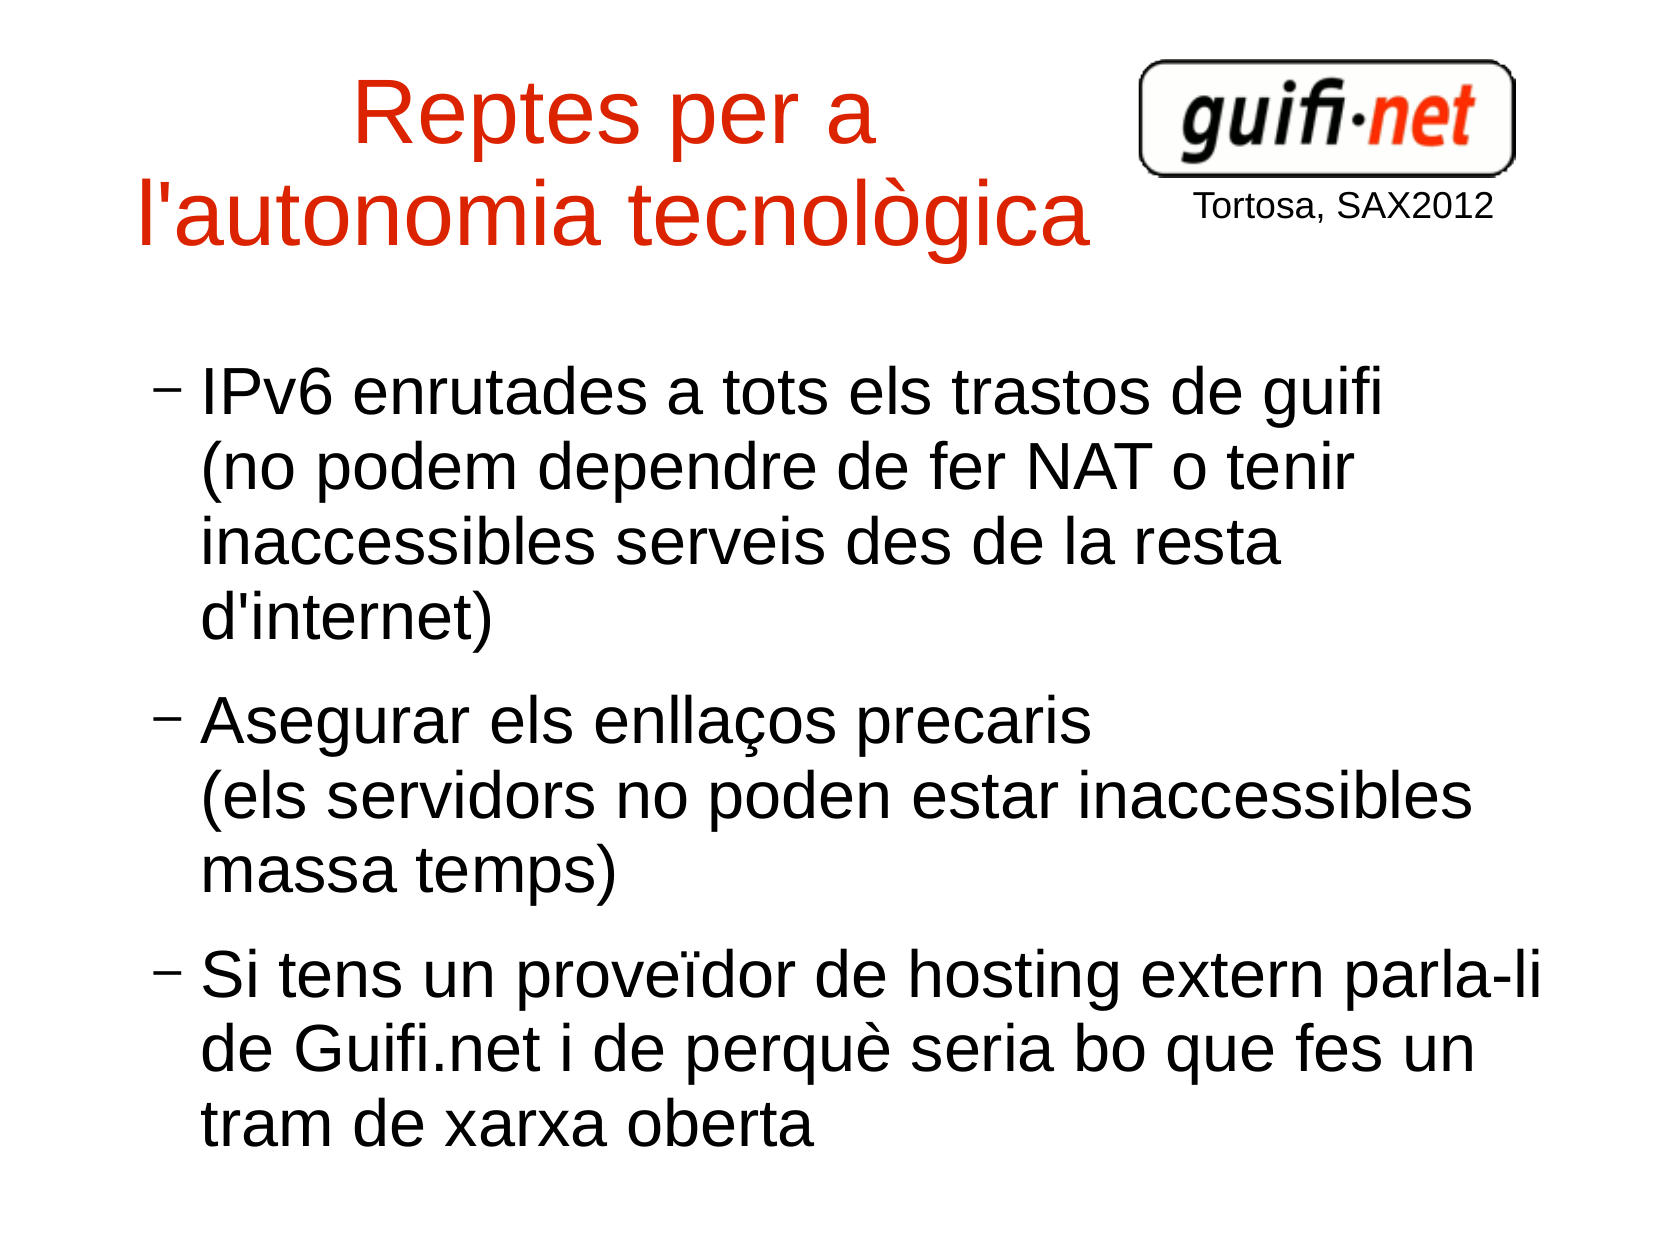

# Reptes per a l'autonomia tecnològica
Tortosa, SAX2012
IPv6 enrutades a tots els trastos de guifi
(no podem dependre de fer NAT o tenir inaccessibles serveis des de la resta d'internet)
Asegurar els enllaços precaris
(els servidors no poden estar inaccessibles massa temps)
Si tens un proveïdor de hosting extern parla-li de Guifi.net i de perquè seria bo que fes un tram de xarxa oberta